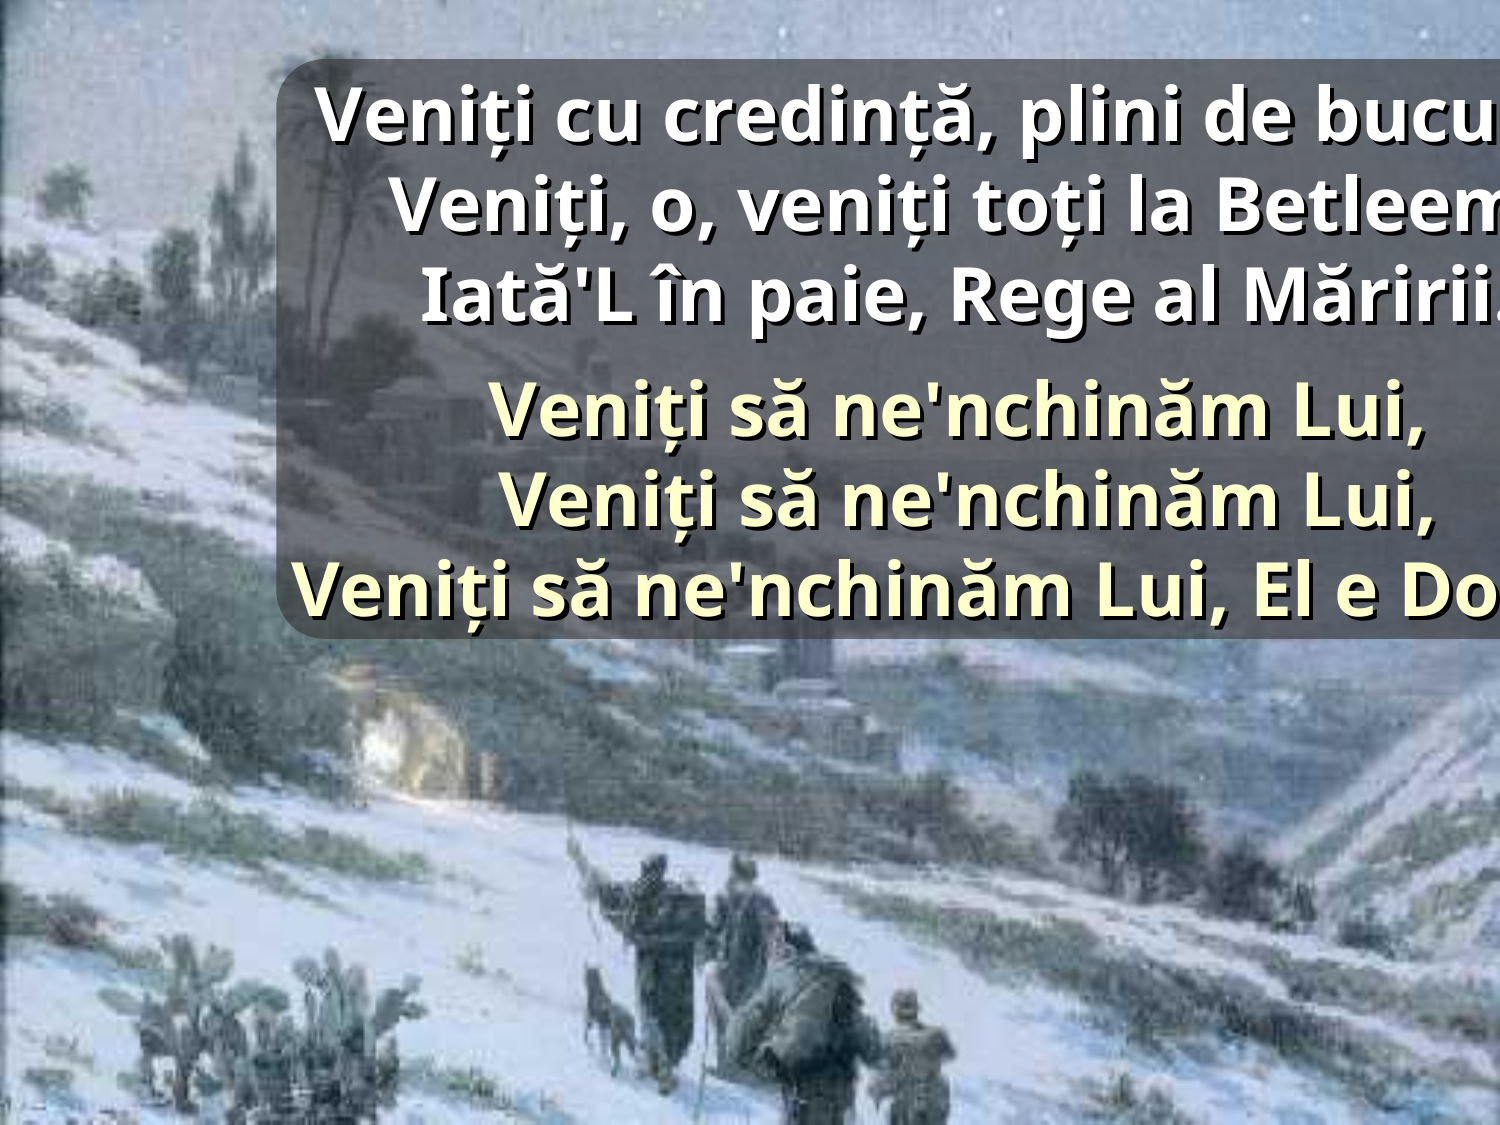

Veniţi cu credinţă, plini de bucurie,
Veniţi, o, veniţi toţi la Betleem!
Iată'L în paie, Rege al Măririi.
Veniţi să ne'nchinăm Lui,
Veniţi să ne'nchinăm Lui,
Veniţi să ne'nchinăm Lui, El e Domn!